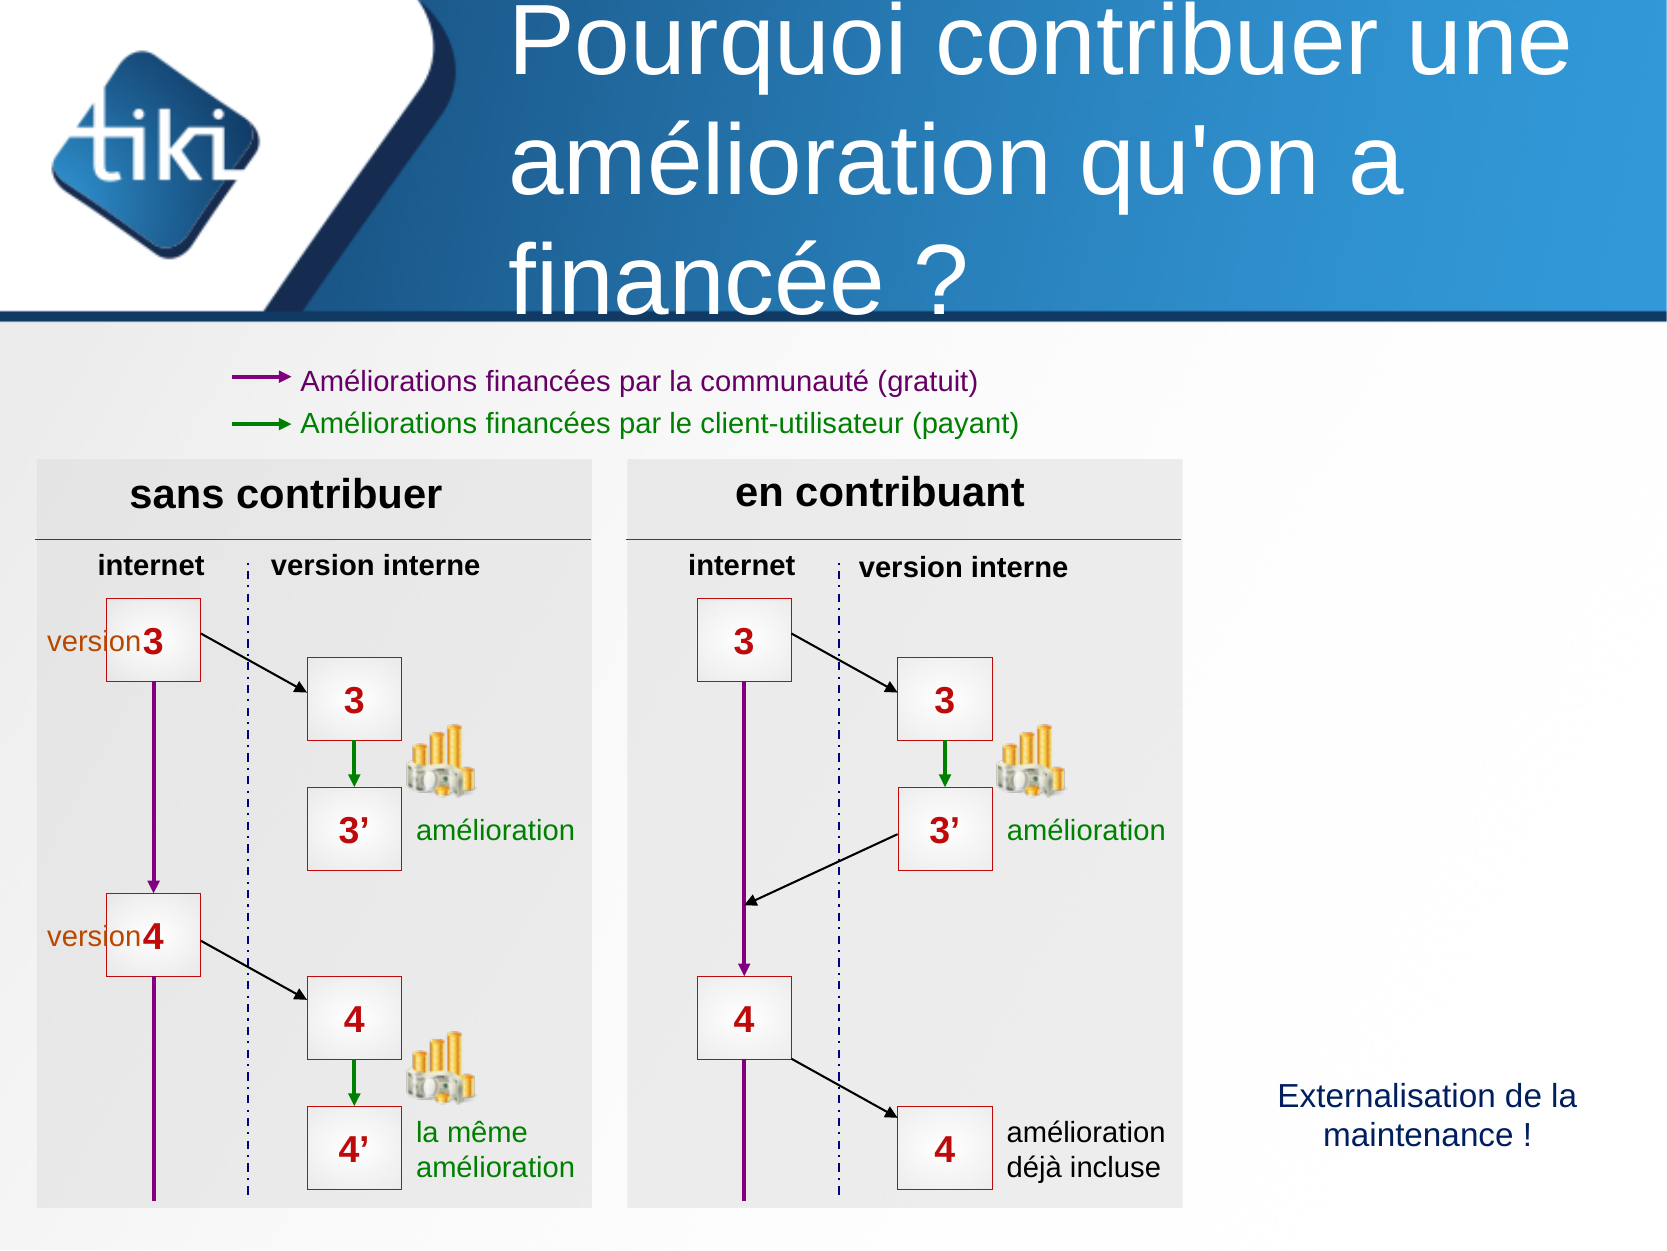

# Pourquoi contribuer une amélioration qu'on a financée ?
Améliorations financées par la communauté (gratuit)
Améliorations financées par le client-utilisateur (payant)
en contribuant
sans contribuer
internet
version interne
internet
version interne
3
3
version
3
3
3’
3’
amélioration
amélioration
4
version
4
4
Externalisation de la maintenance !
4’
la même
amélioration
4
amélioration
déjà incluse